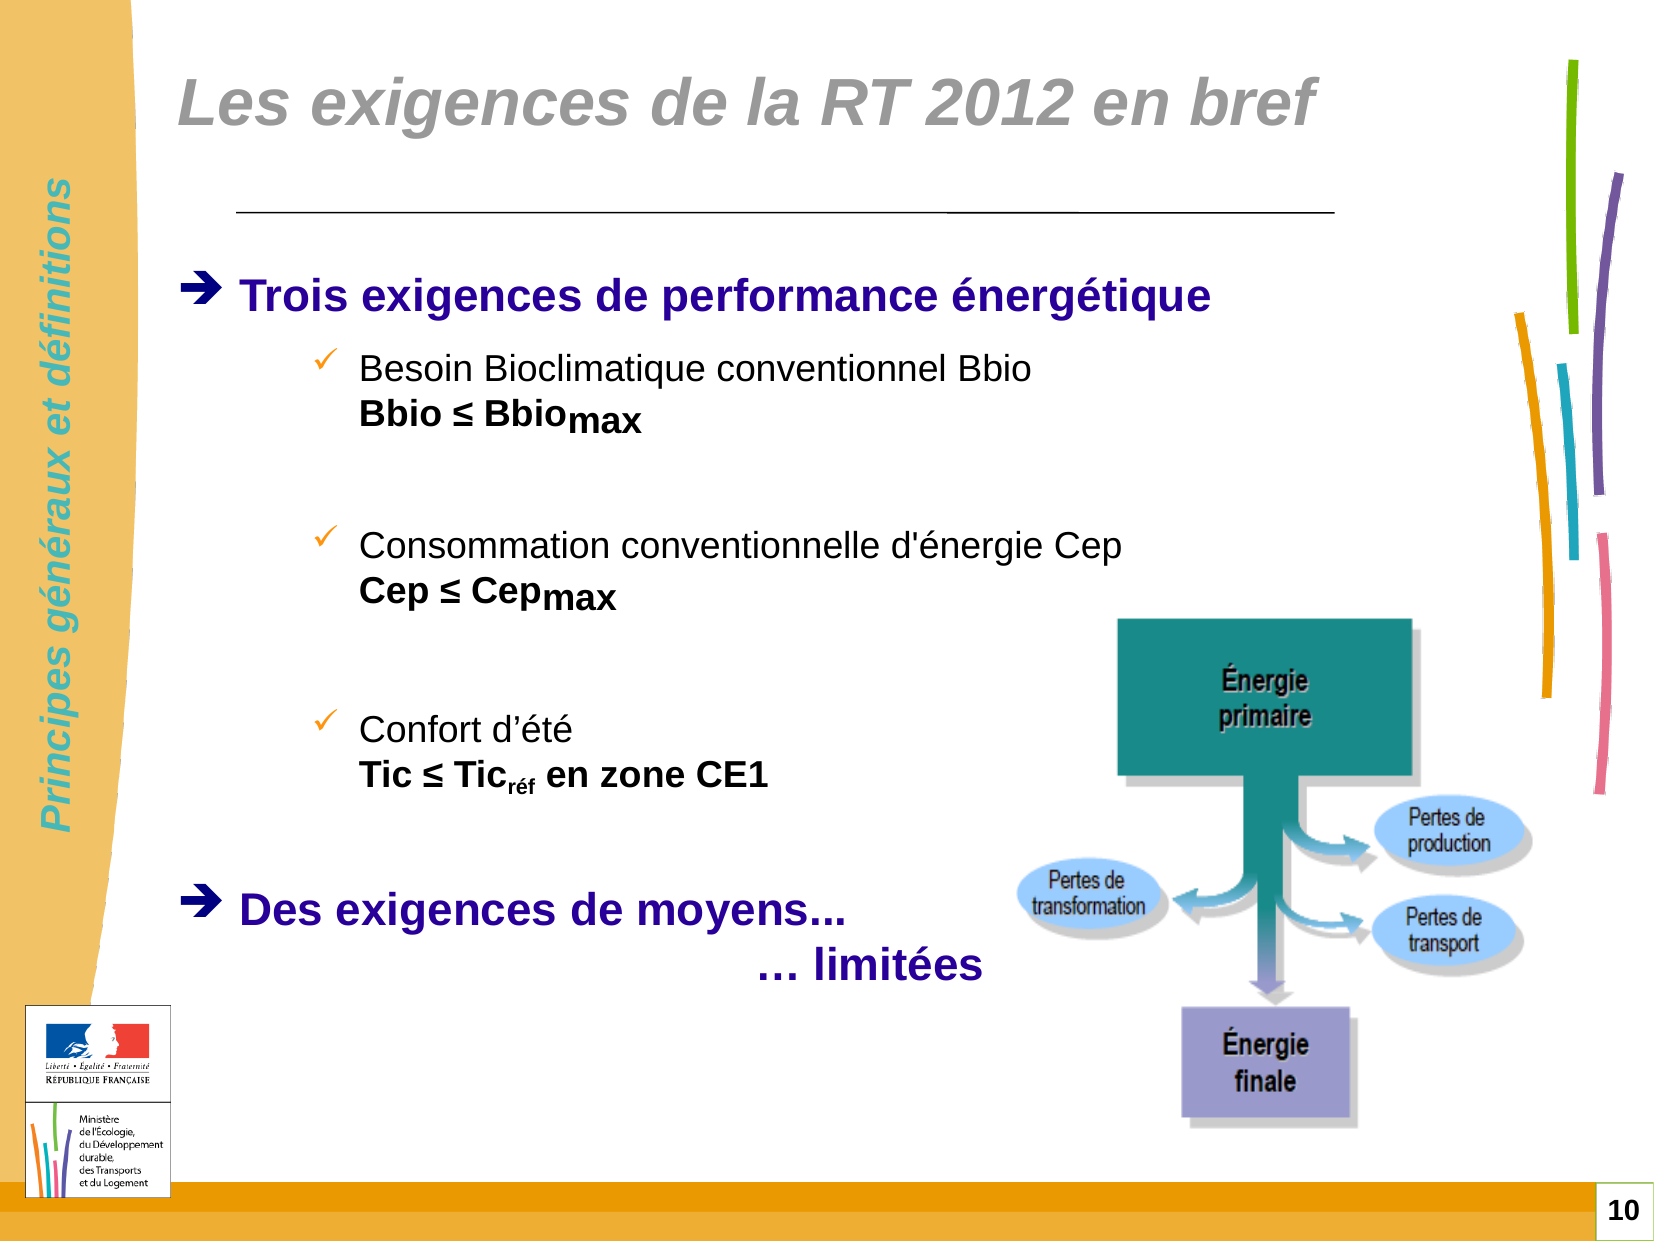

# Les exigences de la RT 2012 en bref
Trois exigences de performance énergétique
Besoin Bioclimatique conventionnel Bbio
Bbio ≤ Bbiomax
Consommation conventionnelle d'énergie Cep
Cep ≤ Cepmax
Confort d’été
Tic ≤ Ticréf en zone CE1
Des exigences de moyens...
								… limitées
Principes généraux et définitions
10